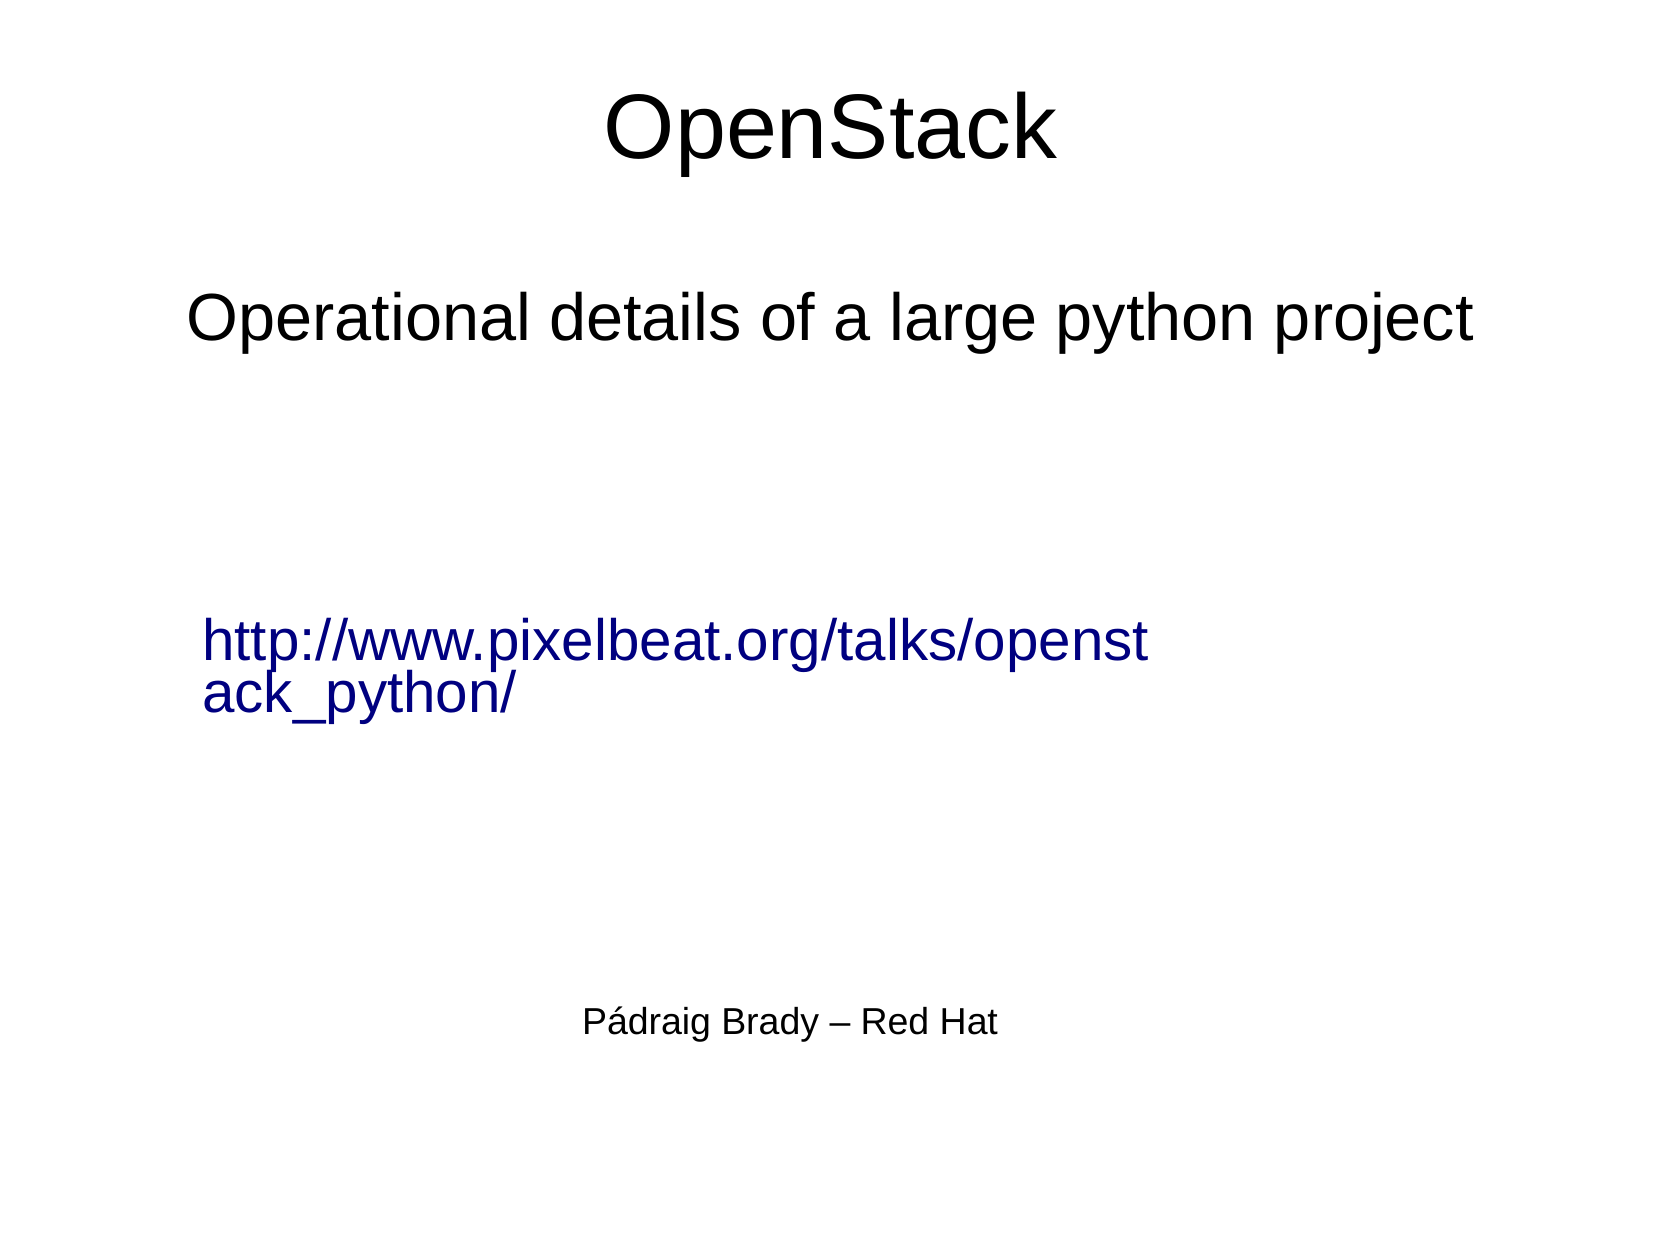

# OpenStack Operational details of a large python project
http://www.pixelbeat.org/talks/openstack_python/
Pádraig Brady – Red Hat